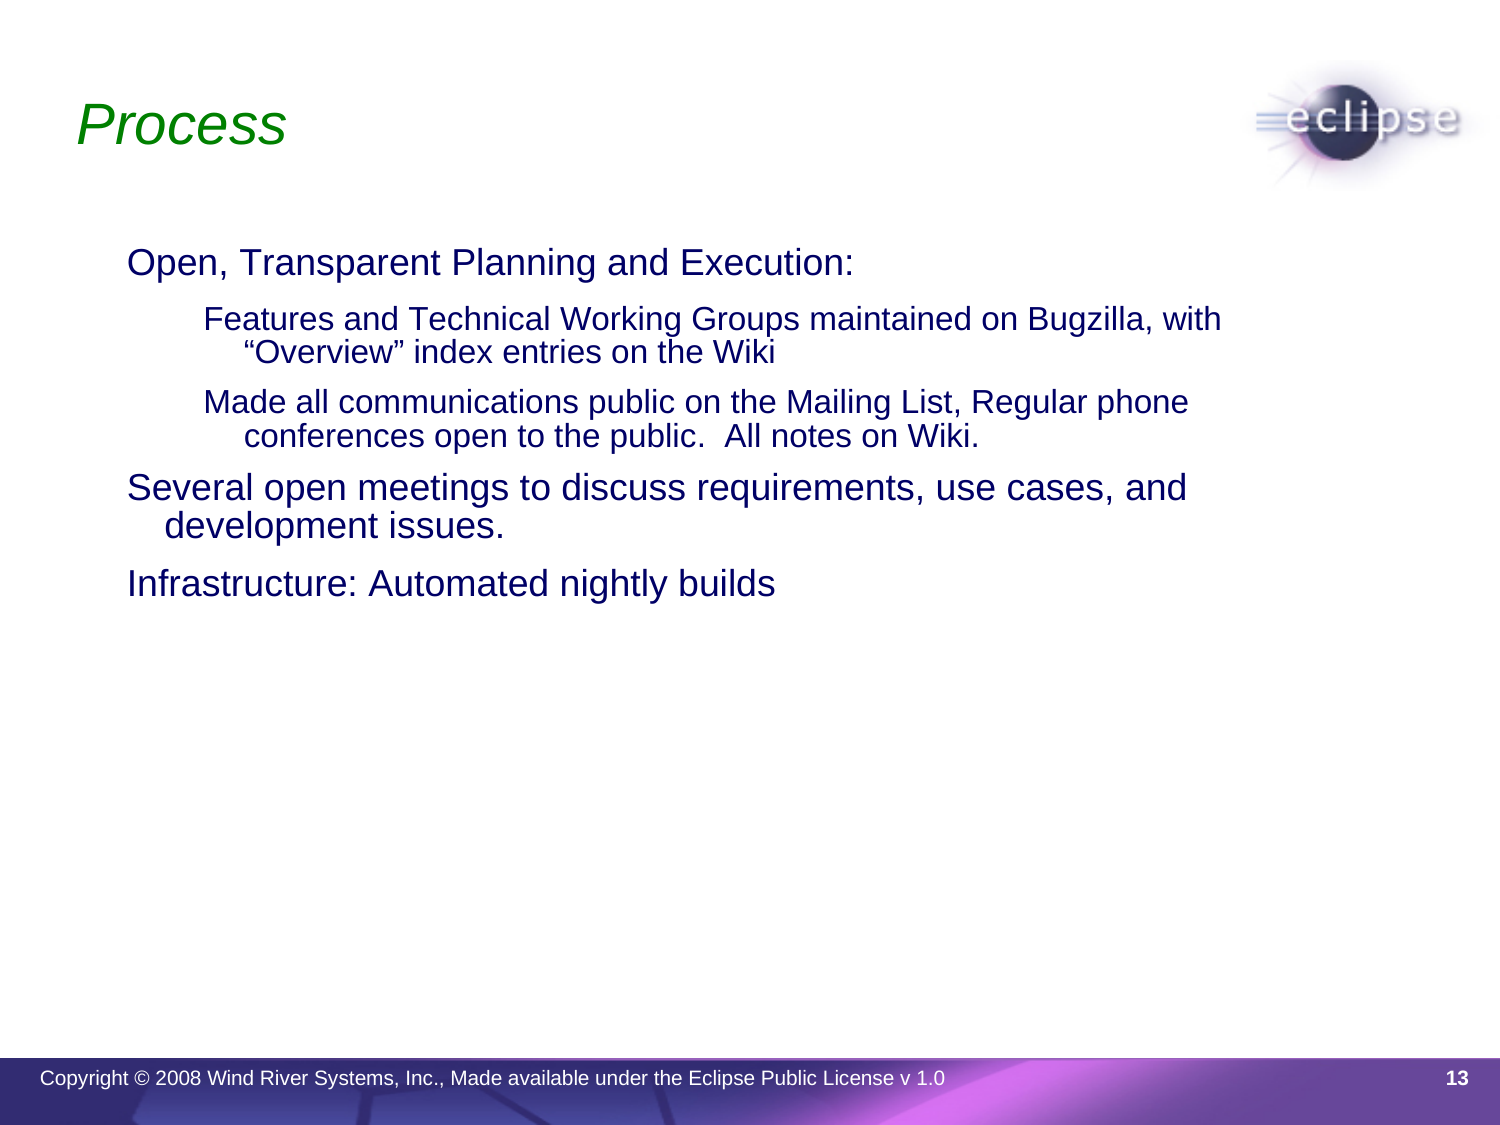

# Process
Open, Transparent Planning and Execution:
Features and Technical Working Groups maintained on Bugzilla, with “Overview” index entries on the Wiki
Made all communications public on the Mailing List, Regular phone conferences open to the public. All notes on Wiki.
Several open meetings to discuss requirements, use cases, and development issues.
Infrastructure: Automated nightly builds